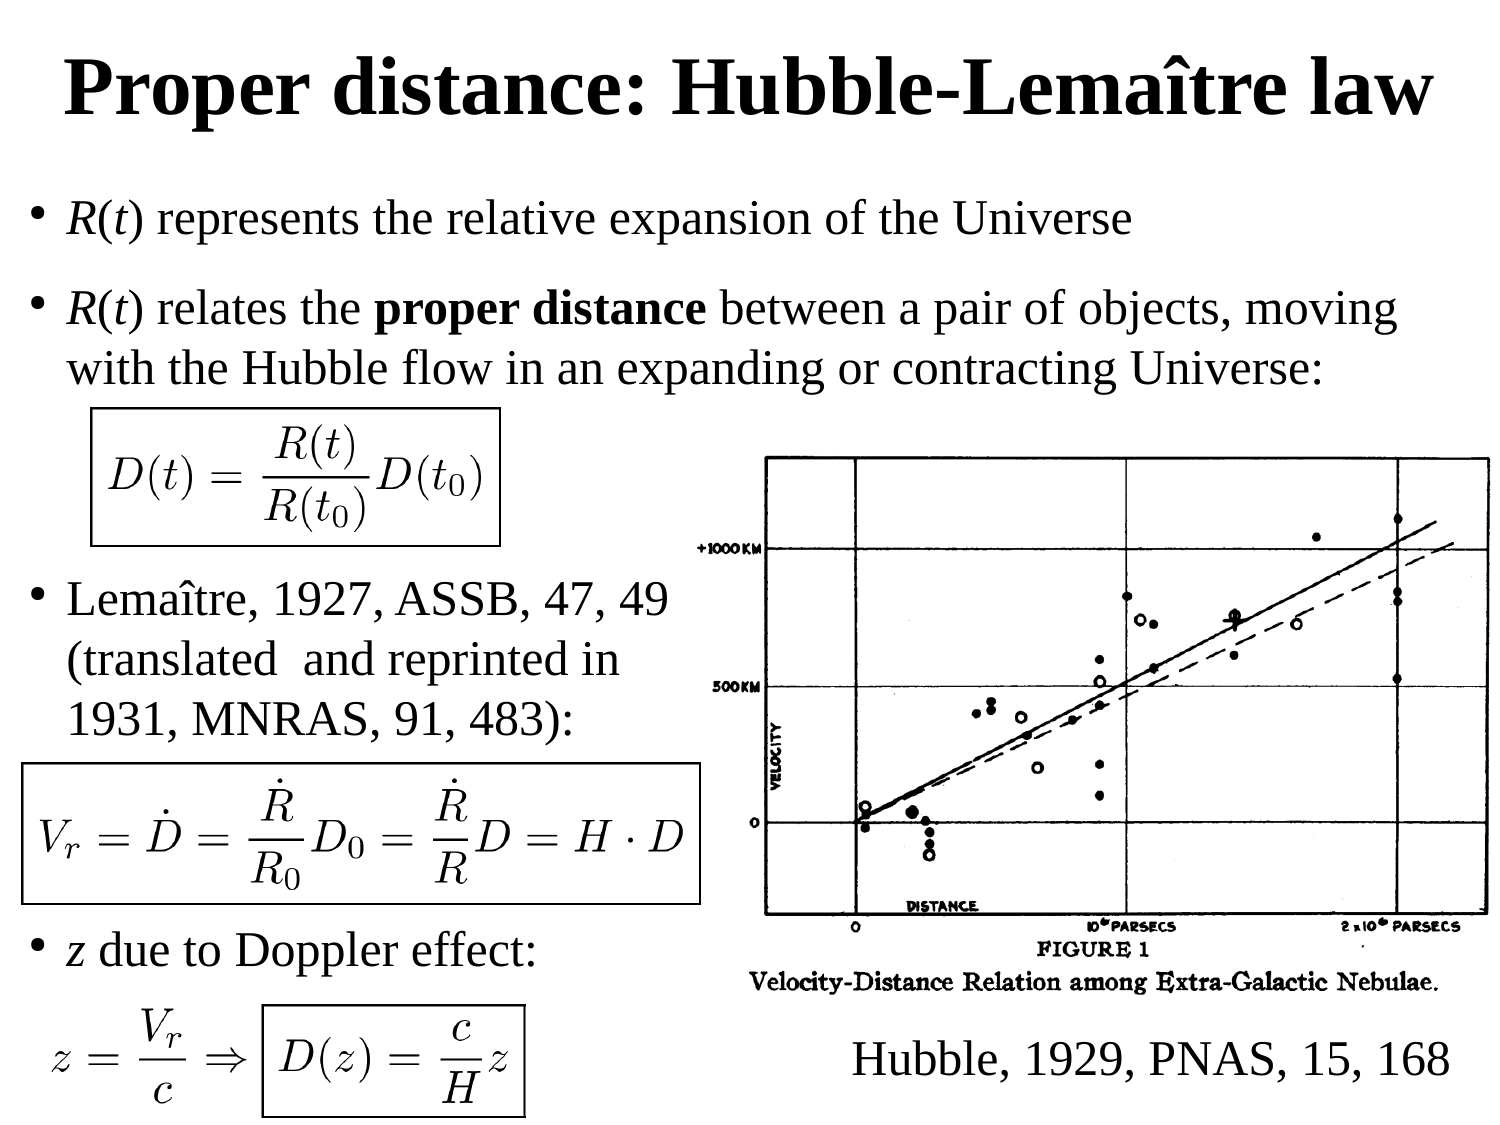

# Proper distance: Hubble-Lemaître law
R(t) represents the relative expansion of the Universe
R(t) relates the proper distance between a pair of objects, moving with the Hubble flow in an expanding or contracting Universe:
Lemaître, 1927, ASSB, 47, 49
(translated and reprinted in
1931, MNRAS, 91, 483):
z due to Doppler effect:
Hubble, 1929, PNAS, 15, 168